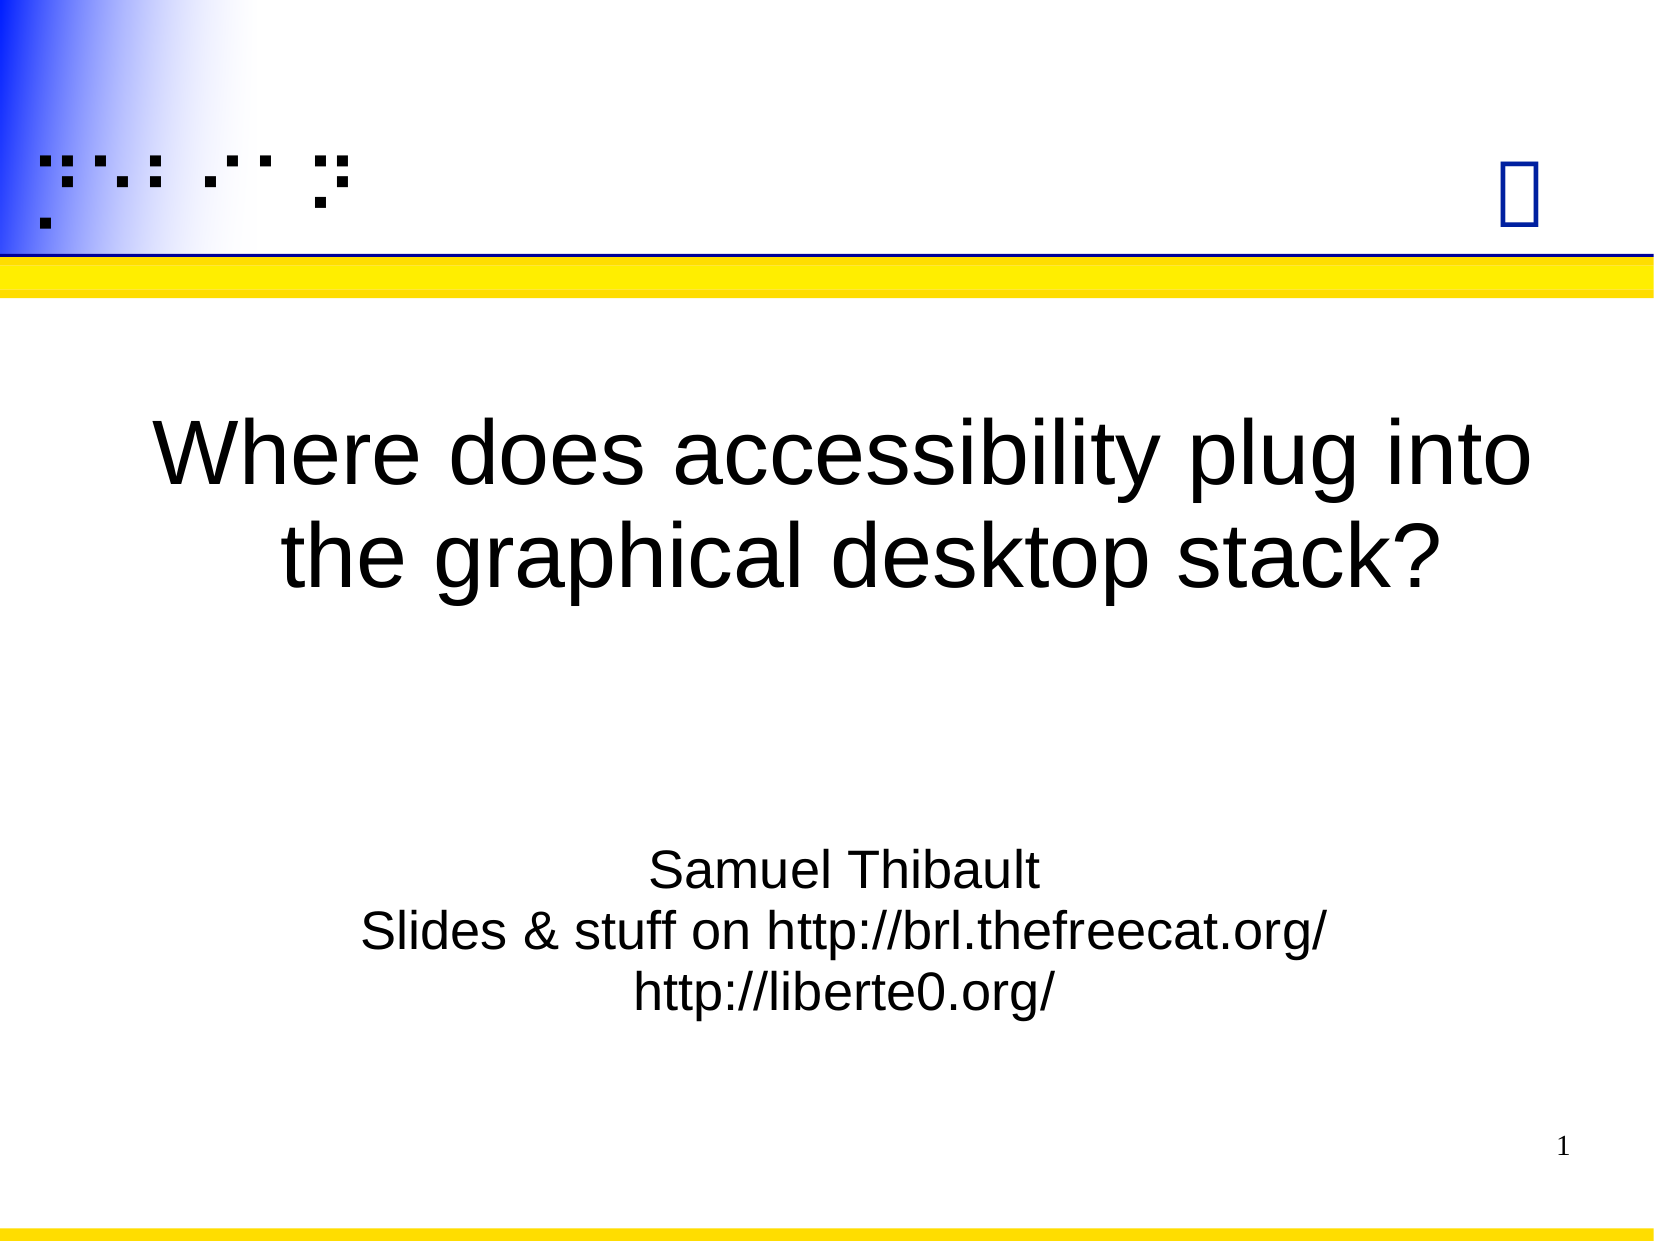

# ﾠ
Where does accessibility plug into the graphical desktop stack?
Samuel Thibault
Slides & stuff on http://brl.thefreecat.org/
http://liberte0.org/
1